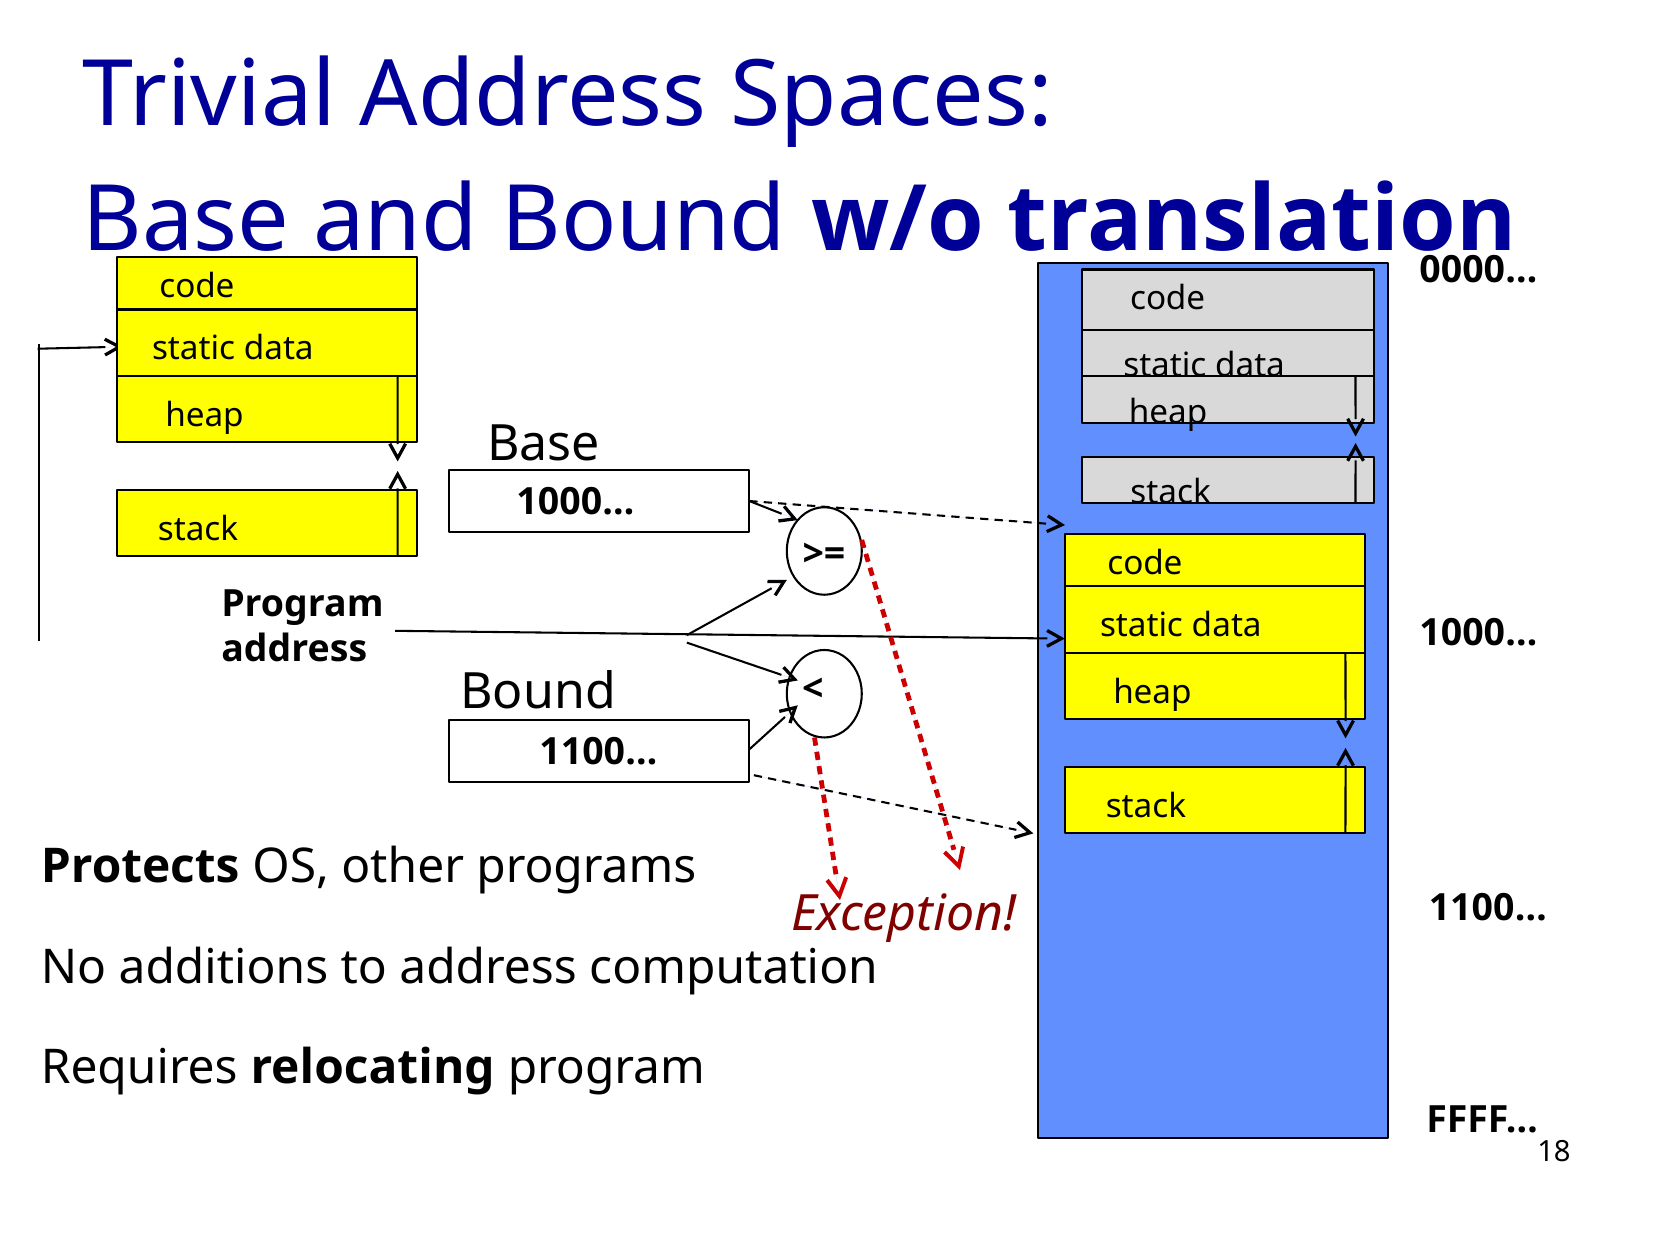

# Trivial Address Spaces: Base and Bound w/o translation
0000…
code
static data
heap
stack
code
static data
heap
stack
Base
1000…
>=
code
static data
heap
stack
Program
address
1000…
Bound
<
1100…
Protects OS, other programs
No additions to address computation
Requires relocating program
Exception!
1100…
FFFF…
18